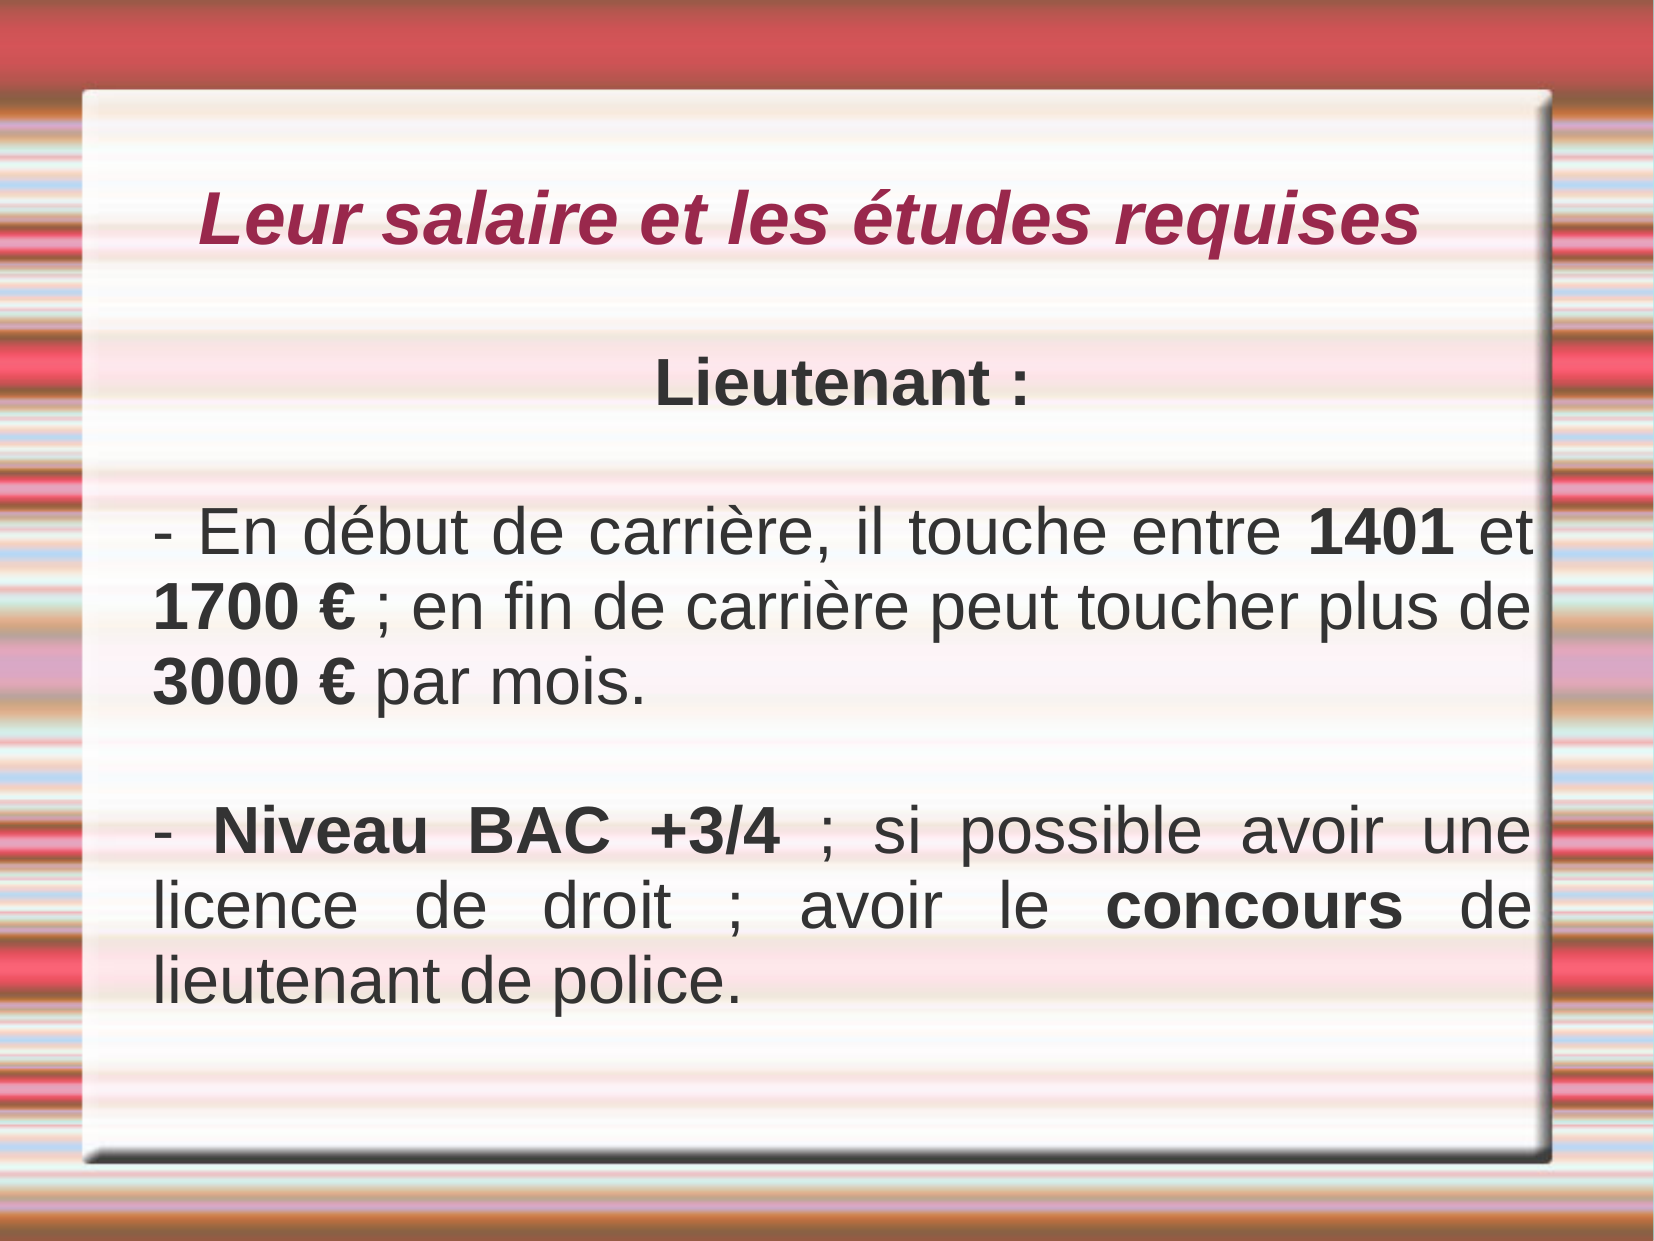

# Leur salaire et les études requises
Lieutenant :
- En début de carrière, il touche entre 1401 et 1700 € ; en fin de carrière peut toucher plus de 3000 € par mois.
- Niveau BAC +3/4 ; si possible avoir une licence de droit ; avoir le concours de lieutenant de police.